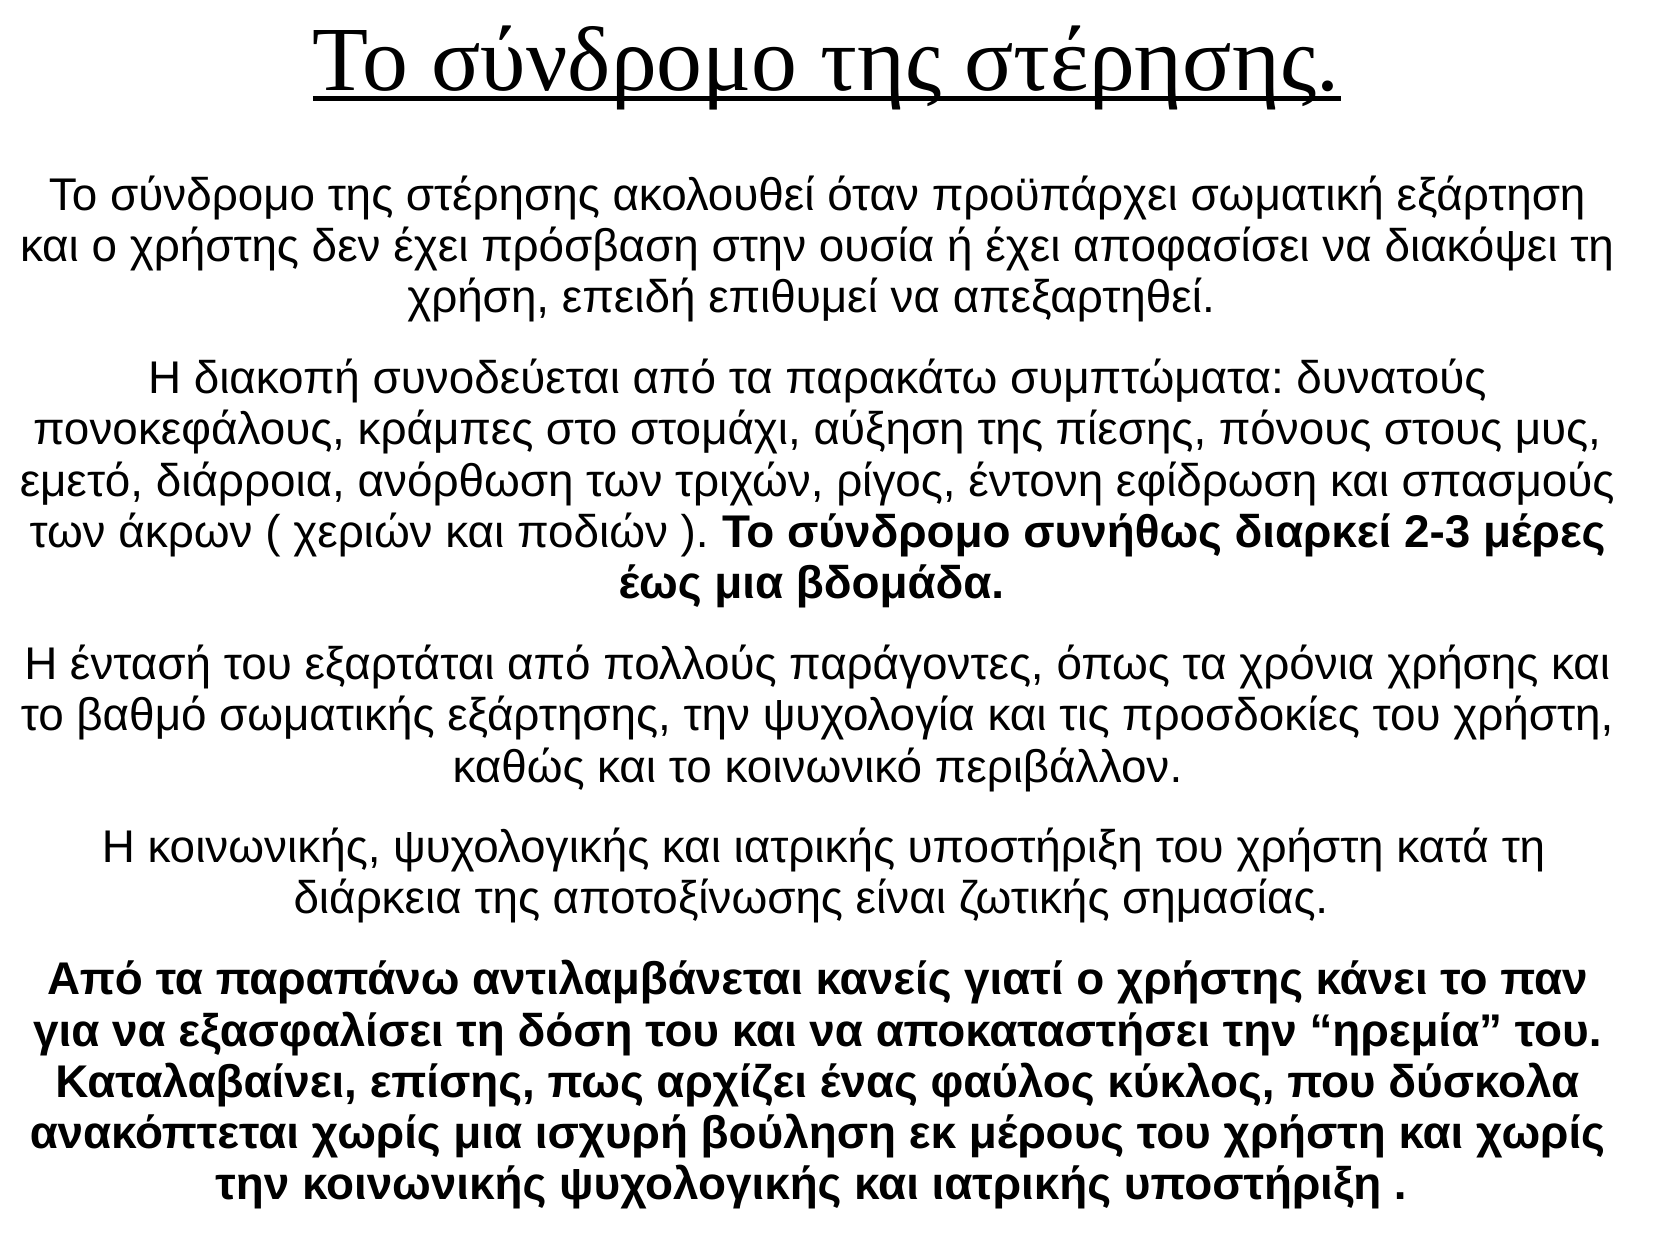

# Το σύνδρομο της στέρησης.
Το σύνδρομο της στέρησης ακολουθεί όταν προϋπάρχει σωματική εξάρτηση και ο χρήστης δεν έχει πρόσβαση στην ουσία ή έχει αποφασίσει να διακόψει τη χρήση, επειδή επιθυμεί να απεξαρτηθεί.
Η διακοπή συνοδεύεται από τα παρακάτω συμπτώματα: δυνατούς πονοκεφάλους, κράμπες στο στομάχι, αύξηση της πίεσης, πόνους στους μυς, εμετό, διάρροια, ανόρθωση των τριχών, ρίγος, έντονη εφίδρωση και σπασμούς των άκρων ( χεριών και ποδιών ). Το σύνδρομο συνήθως διαρκεί 2-3 μέρες έως μια βδομάδα.
Η έντασή του εξαρτάται από πολλούς παράγοντες, όπως τα χρόνια χρήσης και το βαθμό σωματικής εξάρτησης, την ψυχολογία και τις προσδοκίες του χρήστη, καθώς και το κοινωνικό περιβάλλον.
 Η κοινωνικής, ψυχολογικής και ιατρικής υποστήριξη του χρήστη κατά τη διάρκεια της αποτοξίνωσης είναι ζωτικής σημασίας.
Από τα παραπάνω αντιλαμβάνεται κανείς γιατί ο χρήστης κάνει το παν για να εξασφαλίσει τη δόση του και να αποκαταστήσει την “ηρεμία” του. Καταλαβαίνει, επίσης, πως αρχίζει ένας φαύλος κύκλος, που δύσκολα ανακόπτεται χωρίς μια ισχυρή βούληση εκ μέρους του χρήστη και χωρίς την κοινωνικής ψυχολογικής και ιατρικής υποστήριξη .